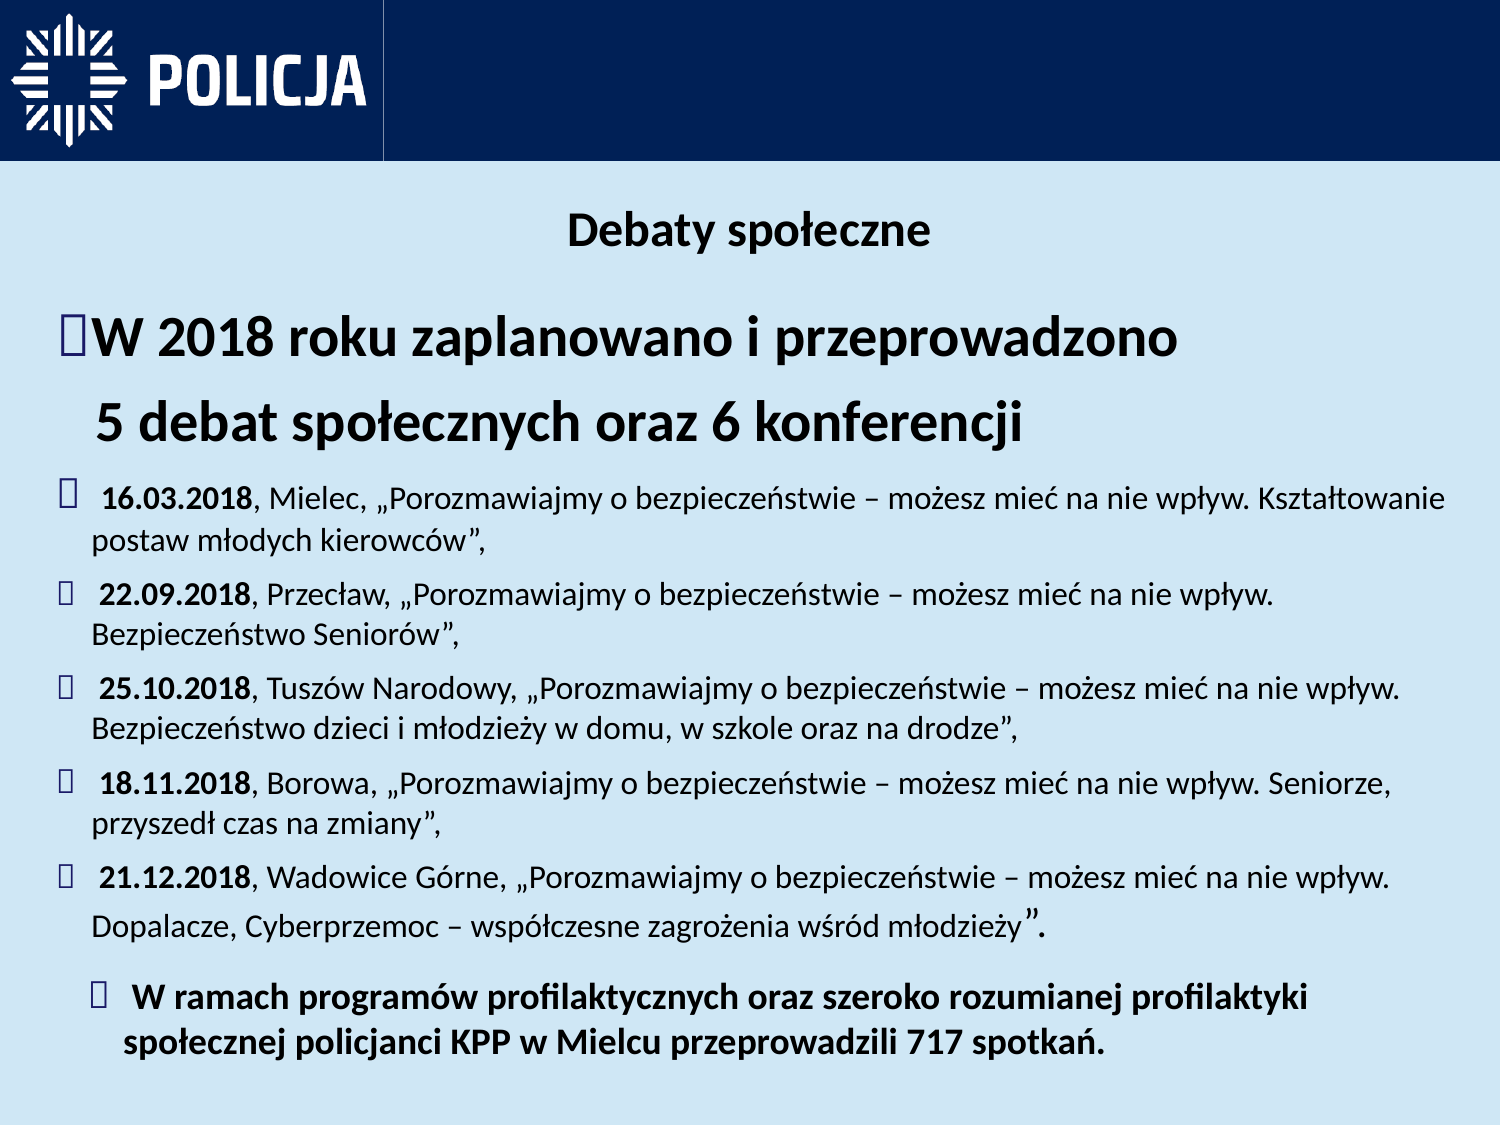

Debaty społeczne
W 2018 roku zaplanowano i przeprowadzono
 5 debat społecznych oraz 6 konferencji
 16.03.2018, Mielec, „Porozmawiajmy o bezpieczeństwie – możesz mieć na nie wpływ. Kształtowanie postaw młodych kierowców”,
 22.09.2018, Przecław, „Porozmawiajmy o bezpieczeństwie – możesz mieć na nie wpływ. Bezpieczeństwo Seniorów”,
 25.10.2018, Tuszów Narodowy, „Porozmawiajmy o bezpieczeństwie – możesz mieć na nie wpływ. Bezpieczeństwo dzieci i młodzieży w domu, w szkole oraz na drodze”,
 18.11.2018, Borowa, „Porozmawiajmy o bezpieczeństwie – możesz mieć na nie wpływ. Seniorze, przyszedł czas na zmiany”,
 21.12.2018, Wadowice Górne, „Porozmawiajmy o bezpieczeństwie – możesz mieć na nie wpływ. Dopalacze, Cyberprzemoc – współczesne zagrożenia wśród młodzieży”.
 W ramach programów profilaktycznych oraz szeroko rozumianej profilaktyki społecznej policjanci KPP w Mielcu przeprowadzili 717 spotkań.